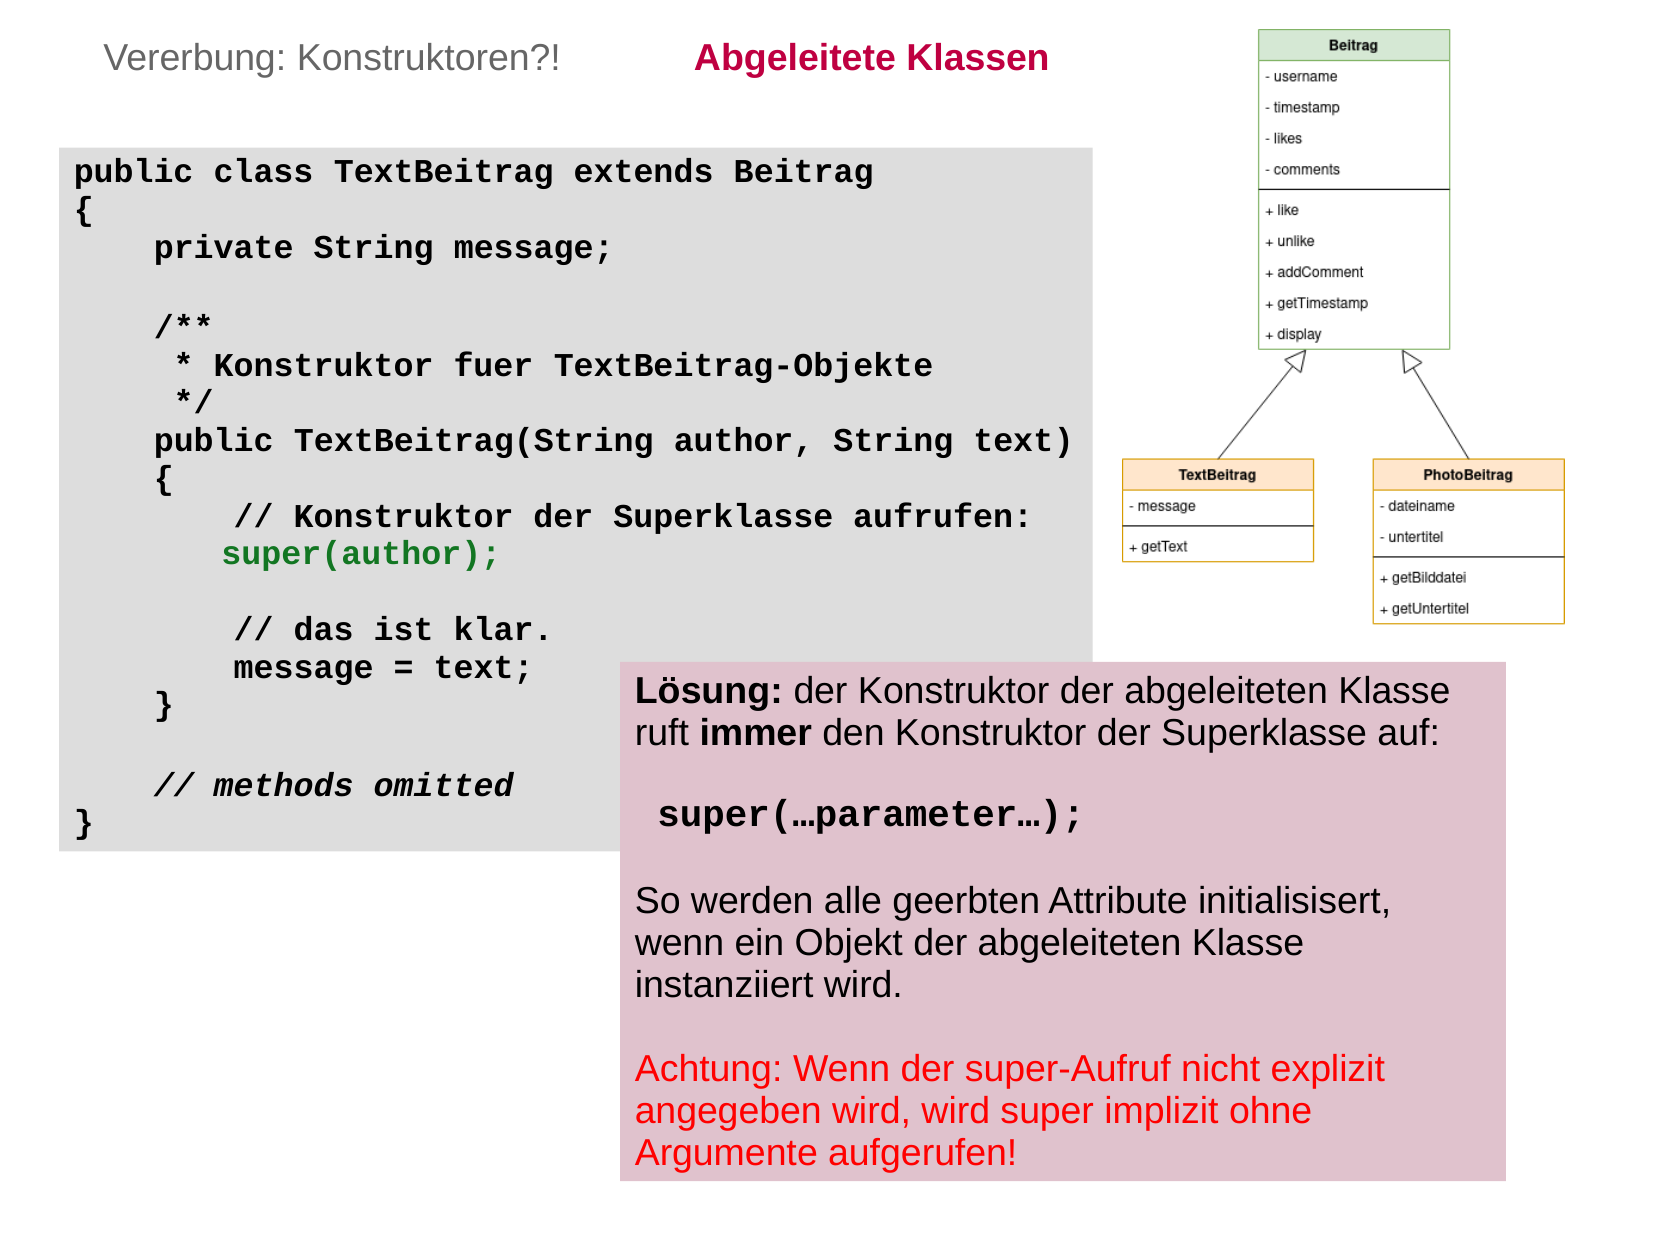

Vererbung: Konstruktoren?!		Abgeleitete Klassen
public class TextBeitrag extends Beitrag
{
 private String message;
 /**
 * Konstruktor fuer TextBeitrag-Objekte
 */
 public TextBeitrag(String author, String text)
 {
 // Konstruktor der Superklasse aufrufen:
		super(author);
 // das ist klar.
 message = text;
 }
 // methods omitted
}
Lösung: der Konstruktor der abgeleiteten Klasse ruft immer den Konstruktor der Superklasse auf:
 super(…parameter…);
So werden alle geerbten Attribute initialisisert, wenn ein Objekt der abgeleiteten Klasse instanziiert wird.
Achtung: Wenn der super-Aufruf nicht explizit angegeben wird, wird super implizit ohne Argumente aufgerufen!